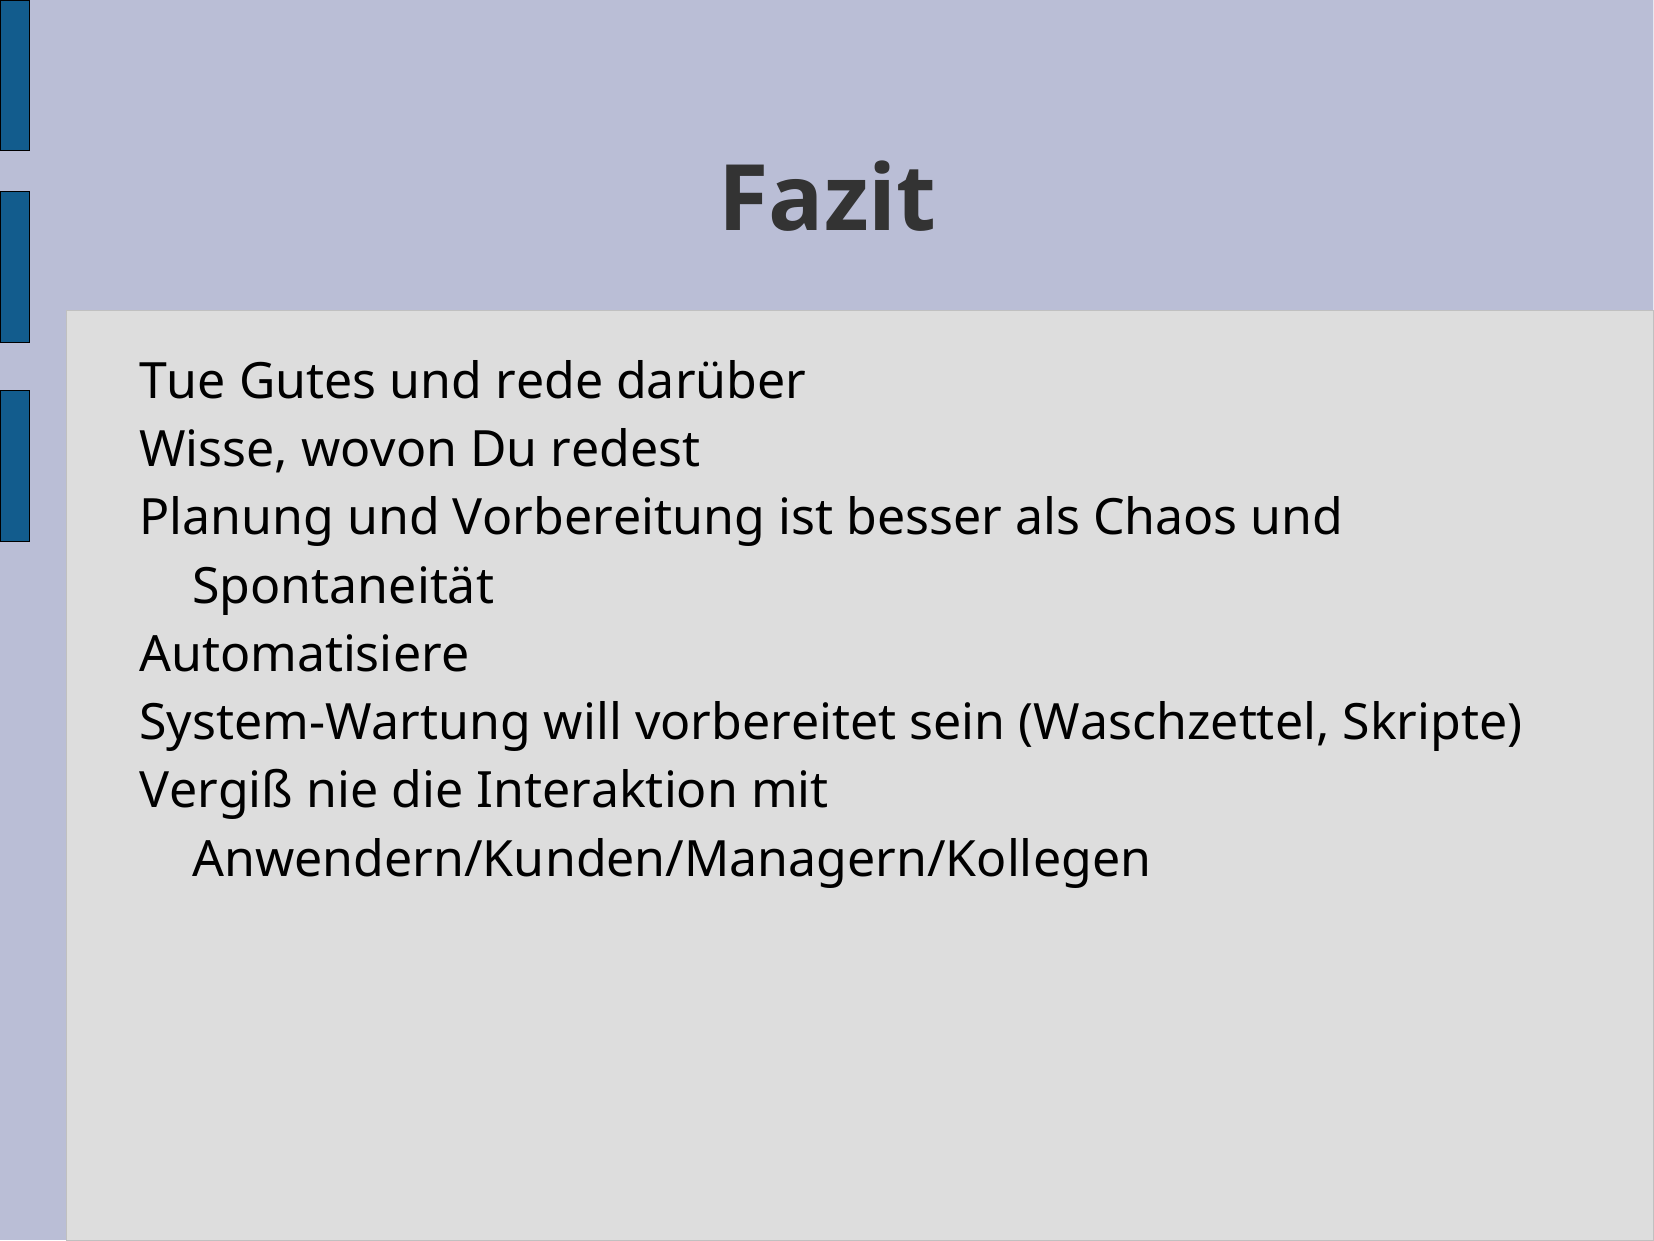

# Fazit
Tue Gutes und rede darüber
Wisse, wovon Du redest
Planung und Vorbereitung ist besser als Chaos und Spontaneität
Automatisiere
System-Wartung will vorbereitet sein (Waschzettel, Skripte)
Vergiß nie die Interaktion mit Anwendern/Kunden/Managern/Kollegen